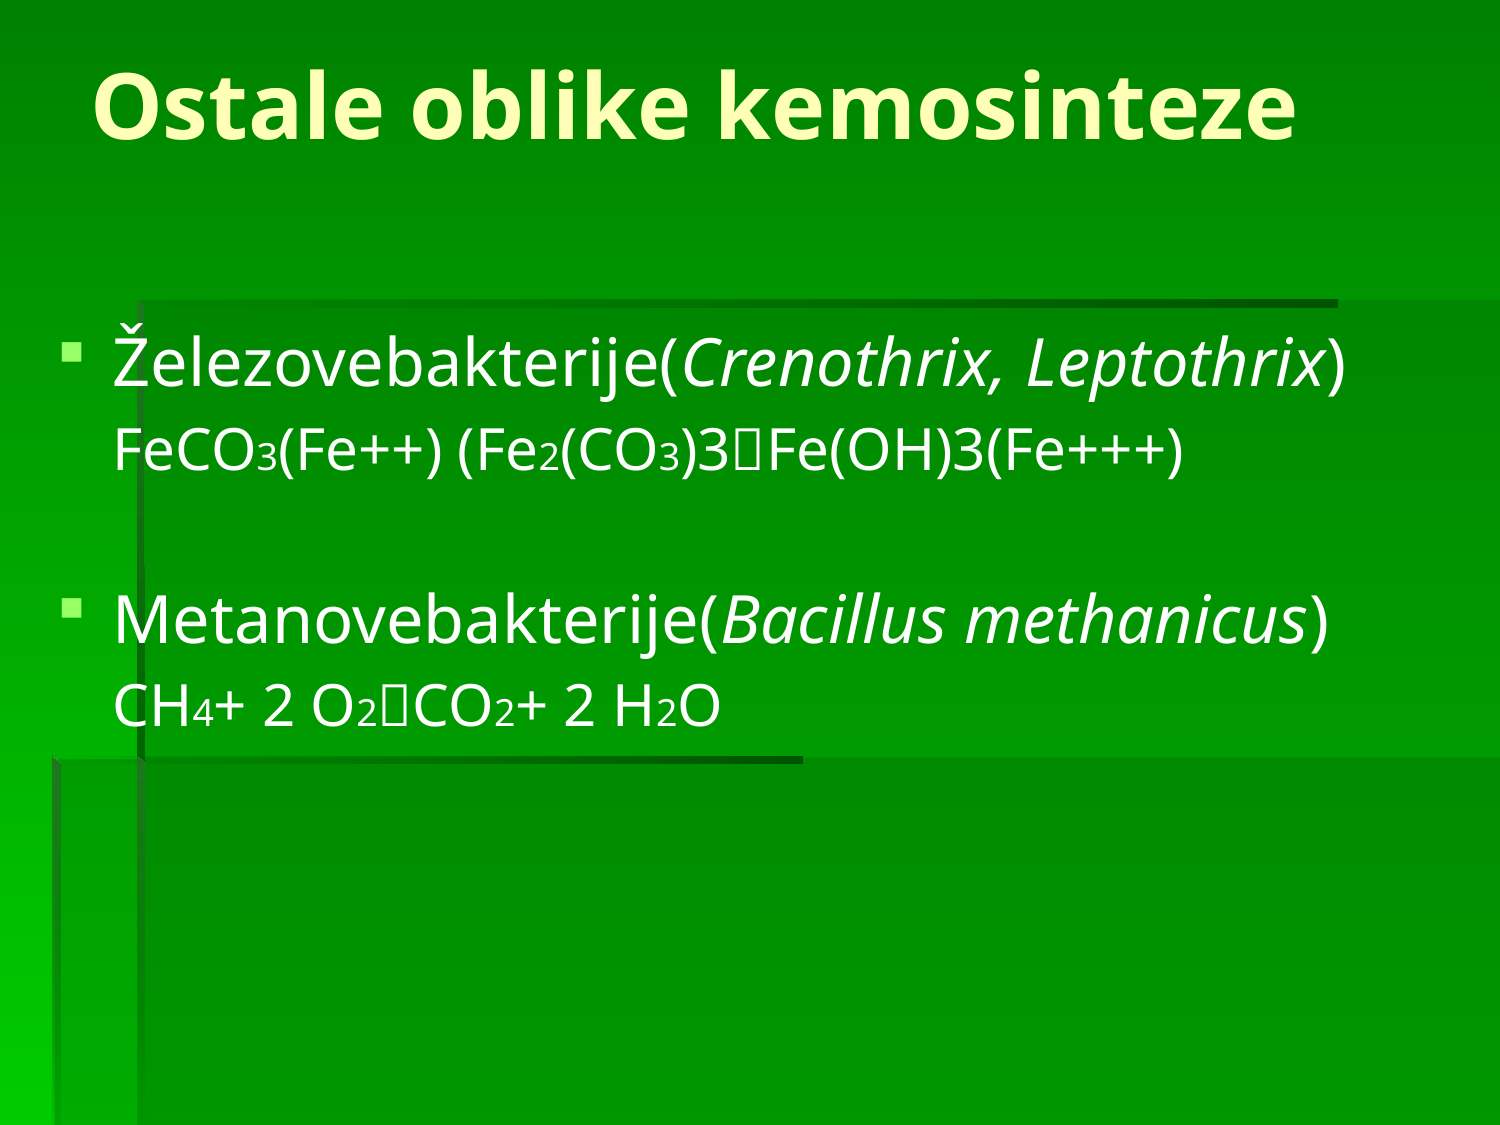

# Ostale oblike kemosinteze
Železovebakterije(Crenothrix, Leptothrix)
	FeCO3(Fe++) (Fe2(CO3)3Fe(OH)3(Fe+++)
Metanovebakterije(Bacillus methanicus)
	CH4+ 2 O2CO2+ 2 H2O